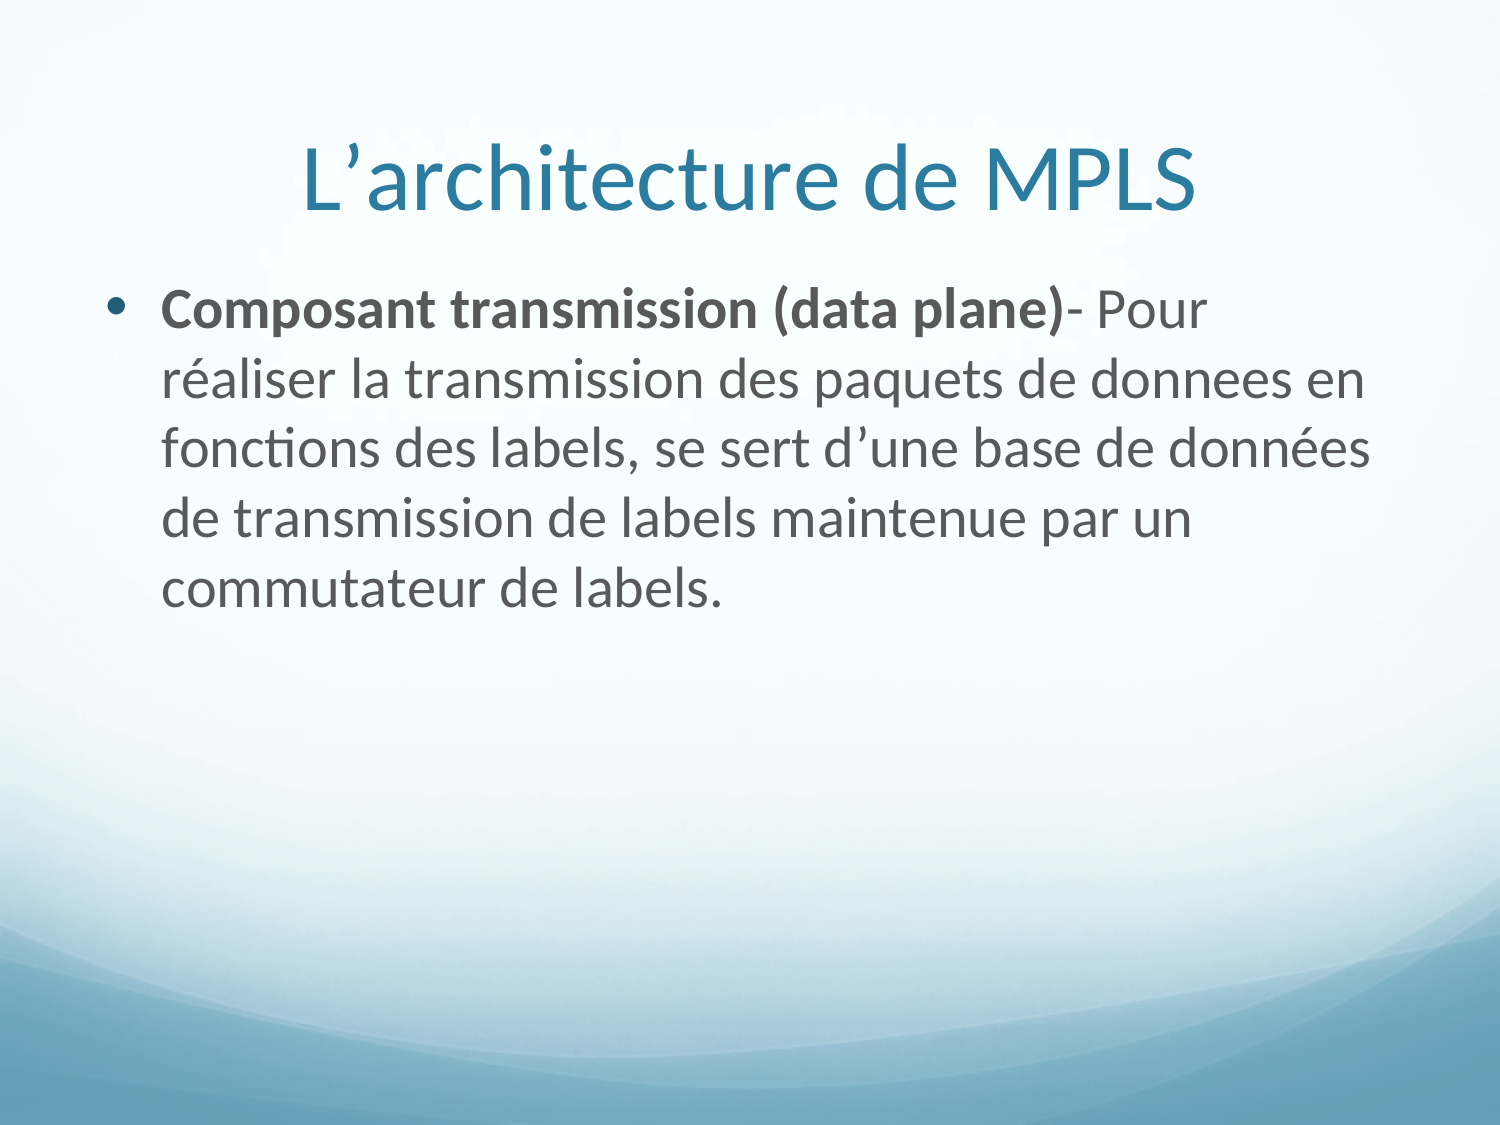

# L’architecture de MPLS
Composant transmission (data plane)- Pour réaliser la transmission des paquets de donnees en fonctions des labels, se sert d’une base de données de transmission de labels maintenue par un commutateur de labels.